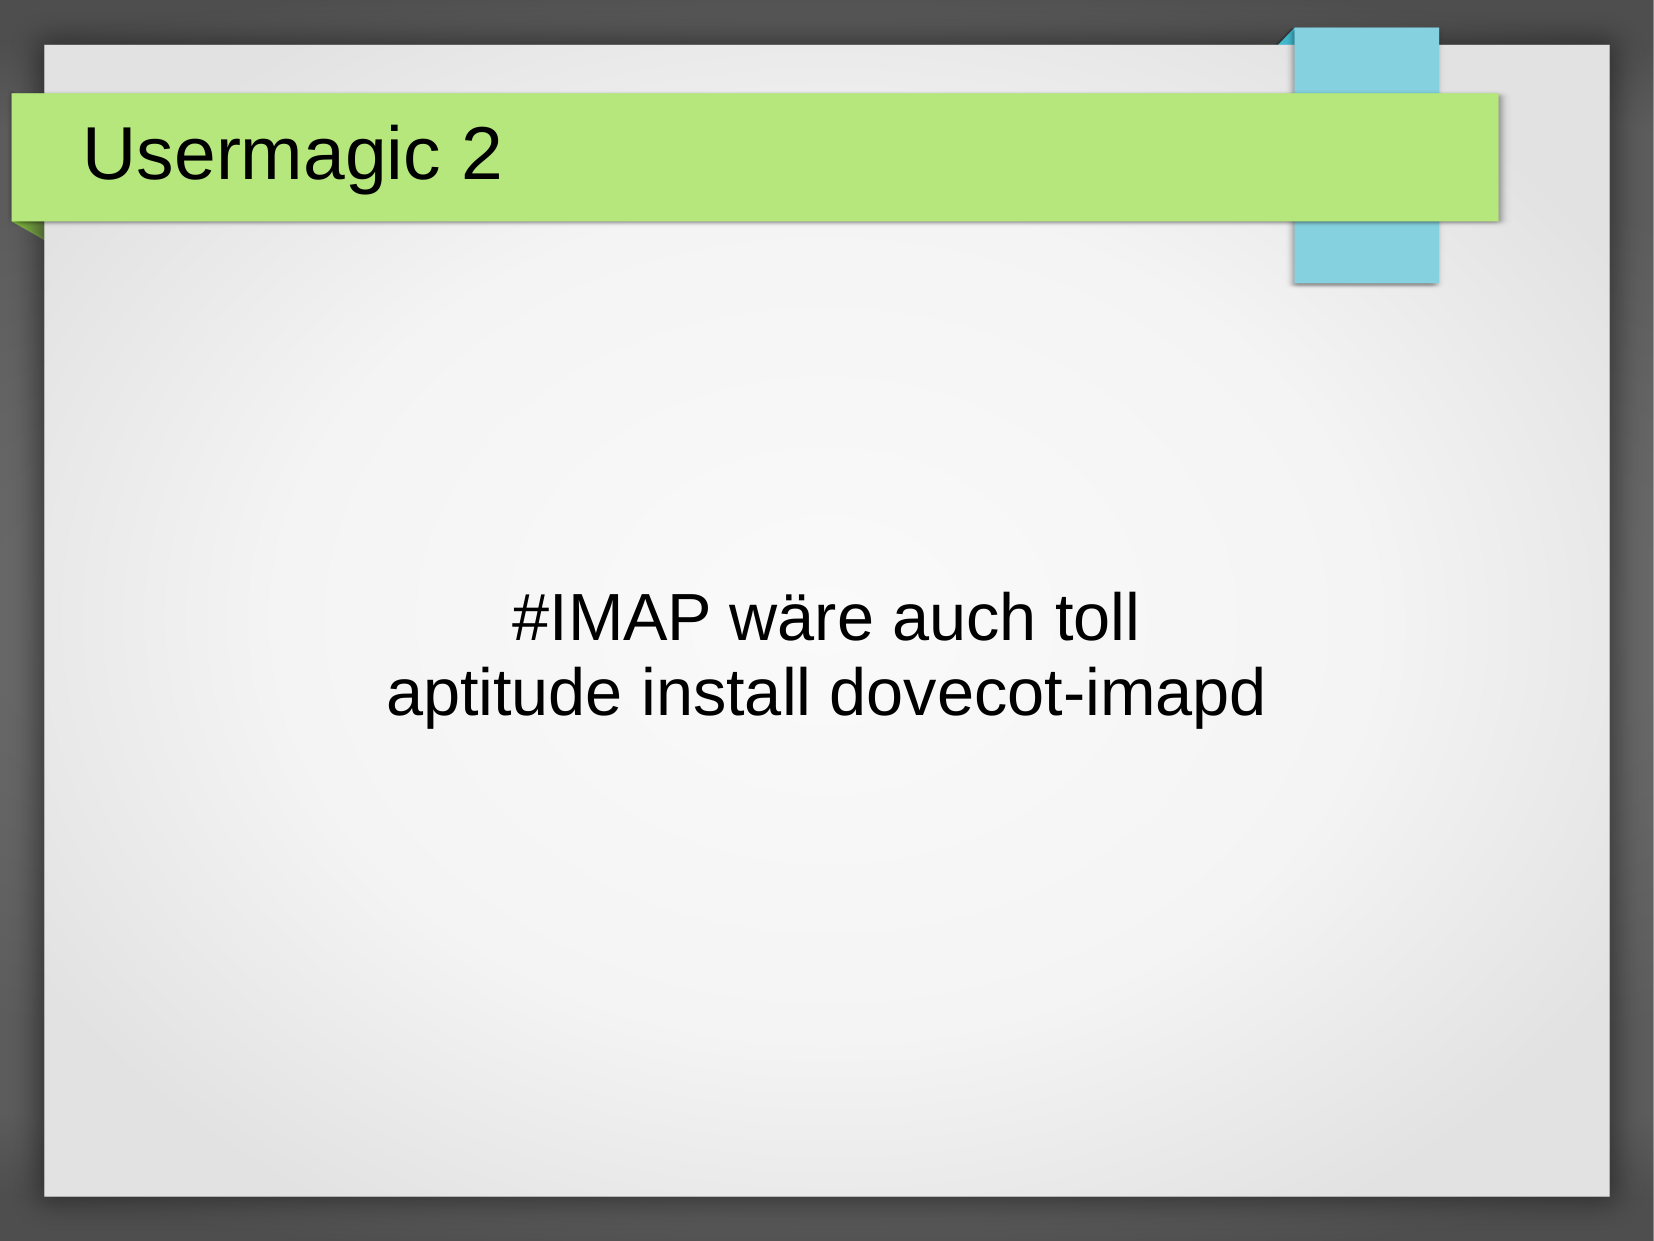

# Usermagic 2
#IMAP wäre auch toll
aptitude install dovecot-imapd